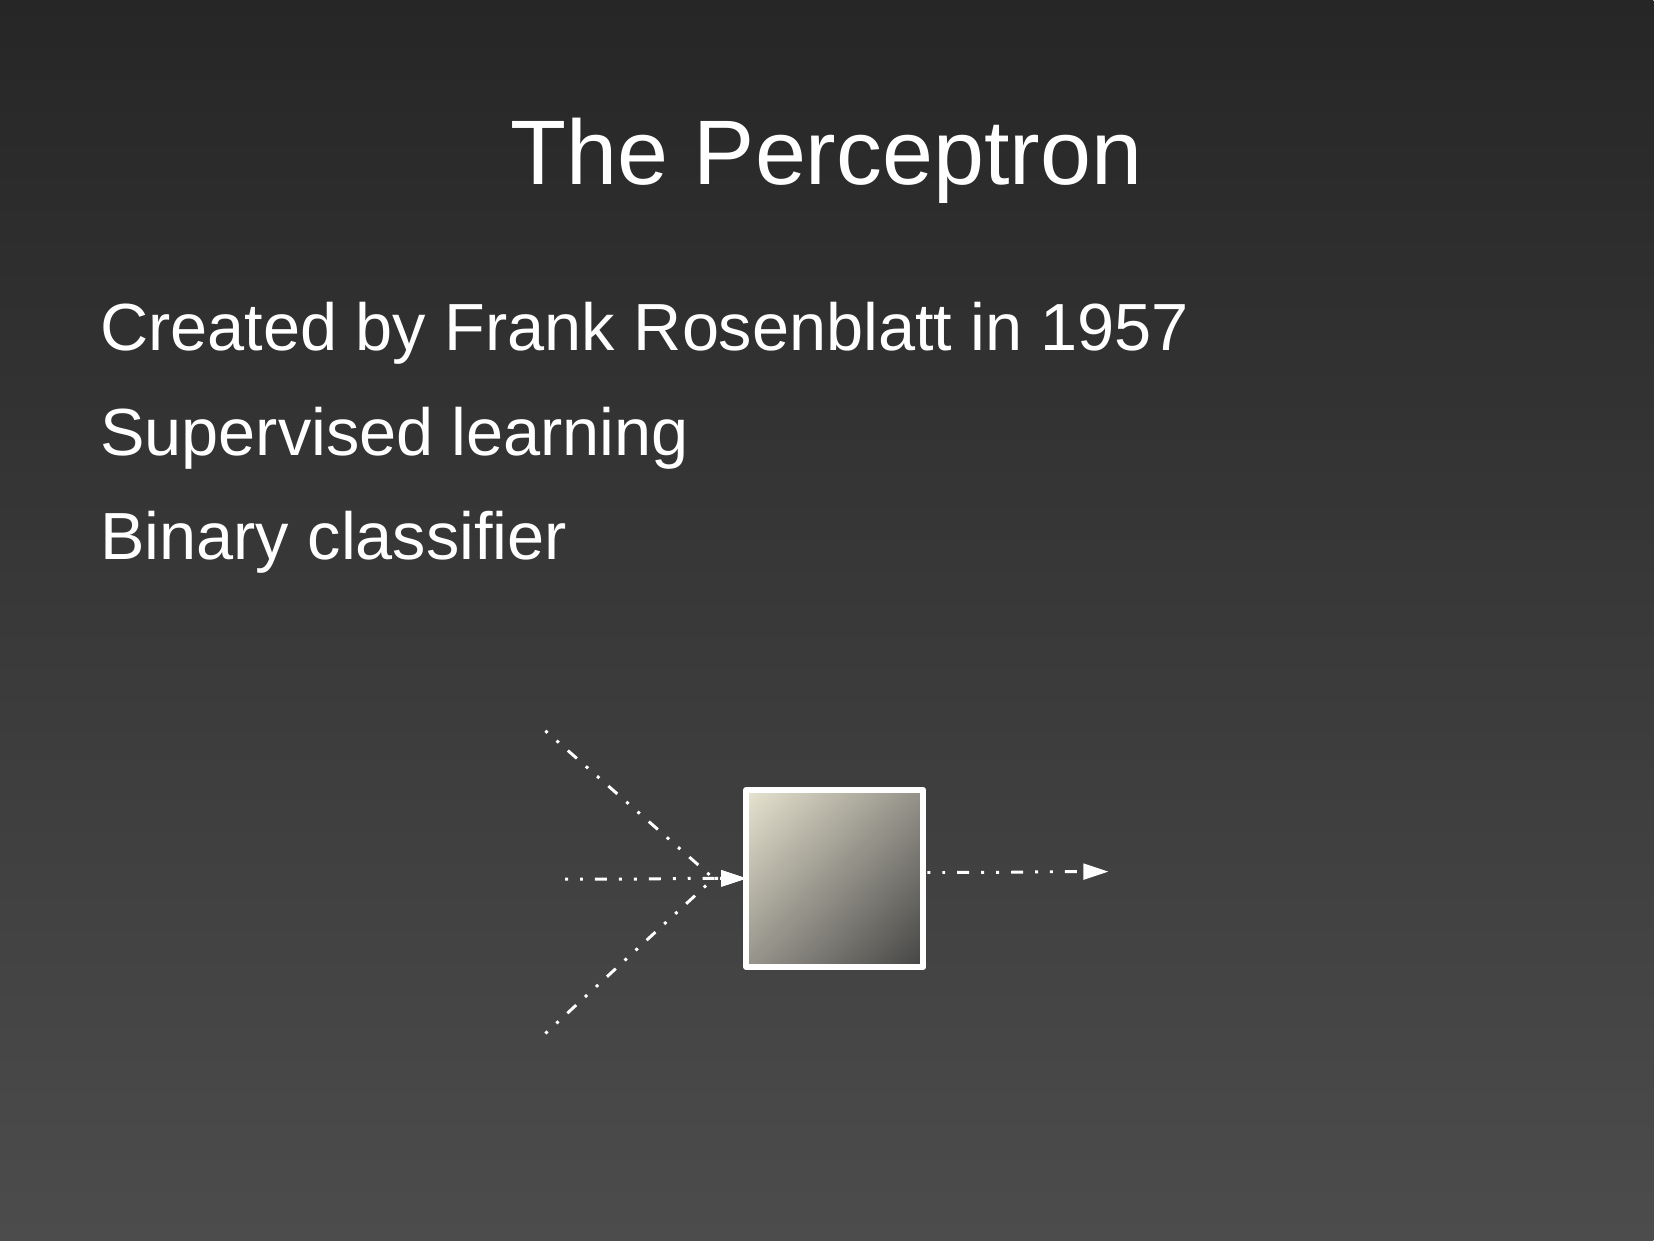

# The Perceptron
Created by Frank Rosenblatt in 1957
Supervised learning
Binary classifier